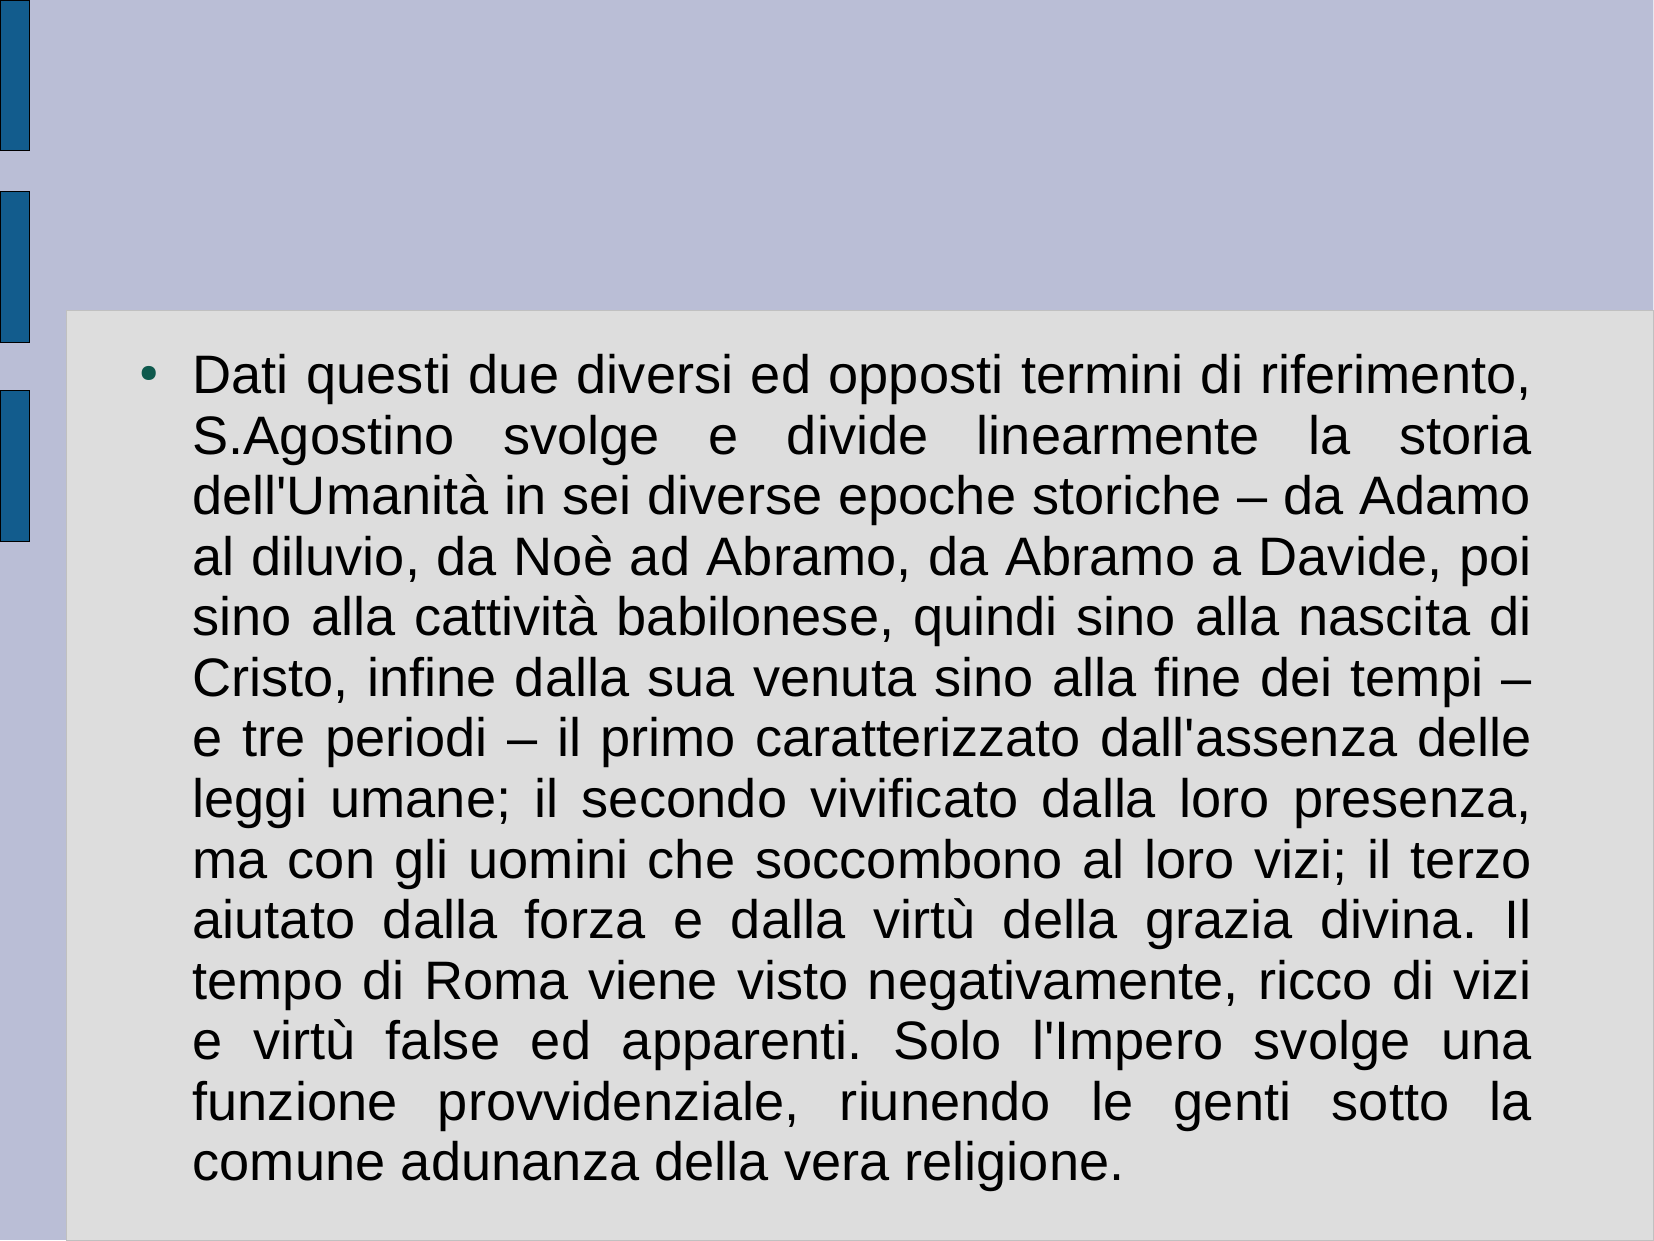

#
Dati questi due diversi ed opposti termini di riferimento, S.Agostino svolge e divide linearmente la storia dell'Umanità in sei diverse epoche storiche – da Adamo al diluvio, da Noè ad Abramo, da Abramo a Davide, poi sino alla cattività babilonese, quindi sino alla nascita di Cristo, infine dalla sua venuta sino alla fine dei tempi – e tre periodi – il primo caratterizzato dall'assenza delle leggi umane; il secondo vivificato dalla loro presenza, ma con gli uomini che soccombono al loro vizi; il terzo aiutato dalla forza e dalla virtù della grazia divina. Il tempo di Roma viene visto negativamente, ricco di vizi e virtù false ed apparenti. Solo l'Impero svolge una funzione provvidenziale, riunendo le genti sotto la comune adunanza della vera religione.